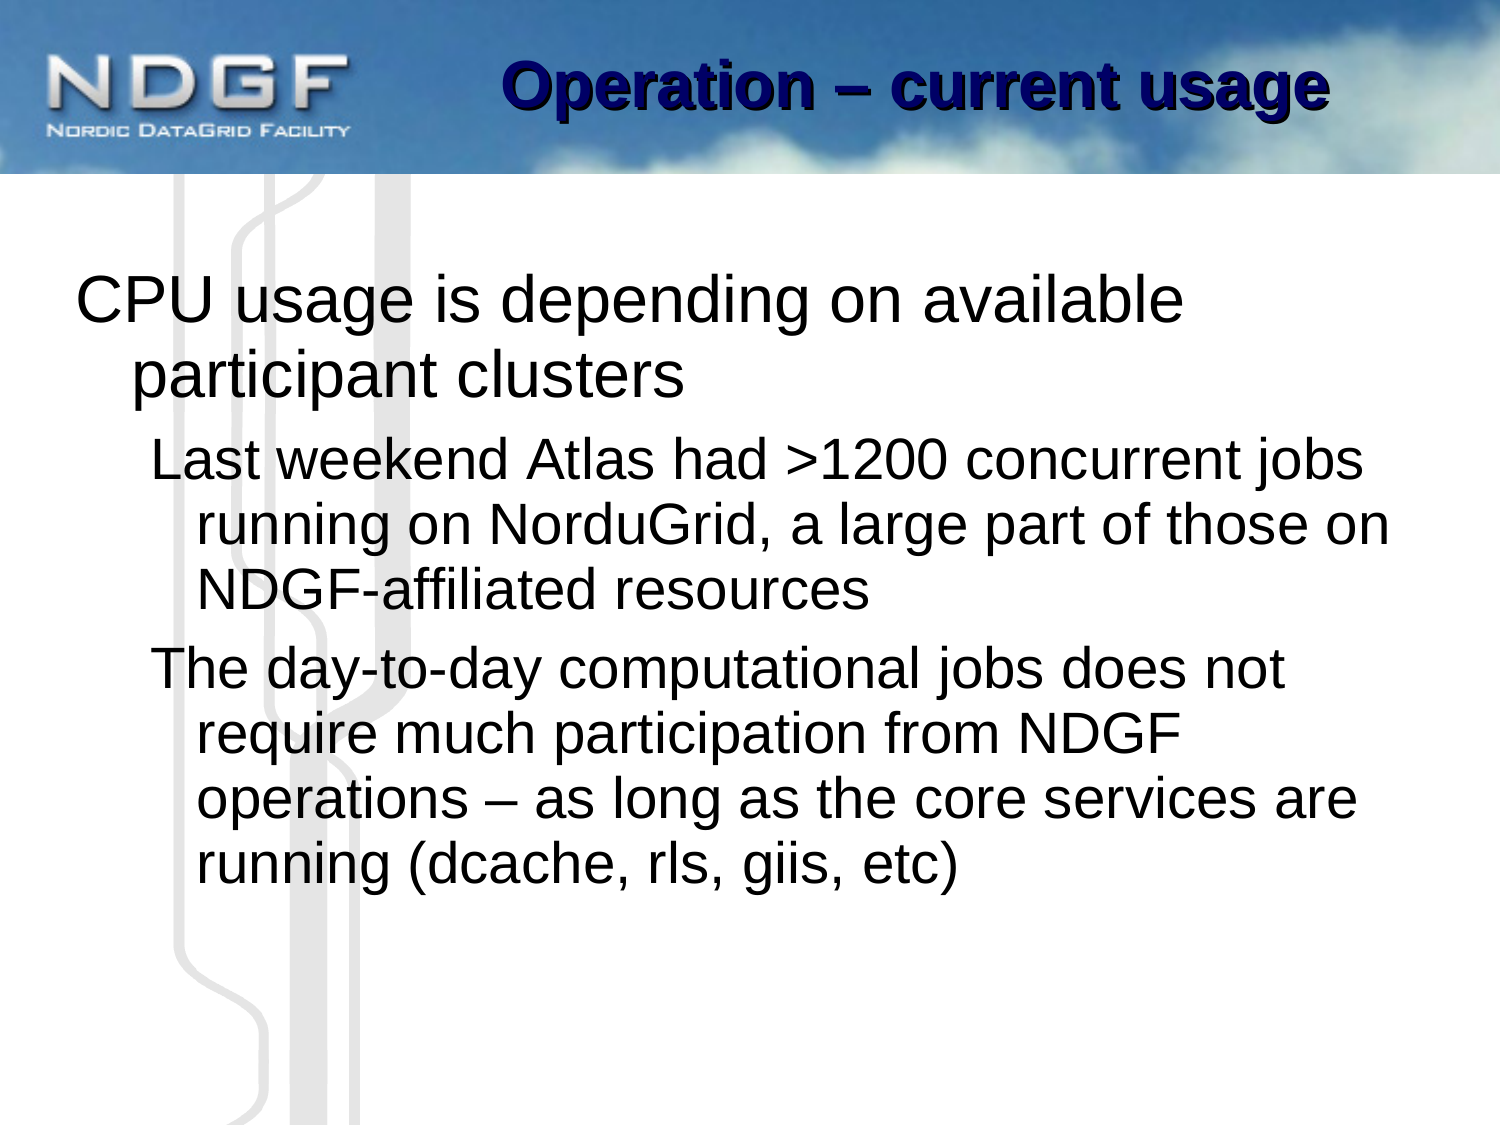

# Operation – current usage
CPU usage is depending on available participant clusters
Last weekend Atlas had >1200 concurrent jobs running on NorduGrid, a large part of those on NDGF-affiliated resources
The day-to-day computational jobs does not require much participation from NDGF operations – as long as the core services are running (dcache, rls, giis, etc)